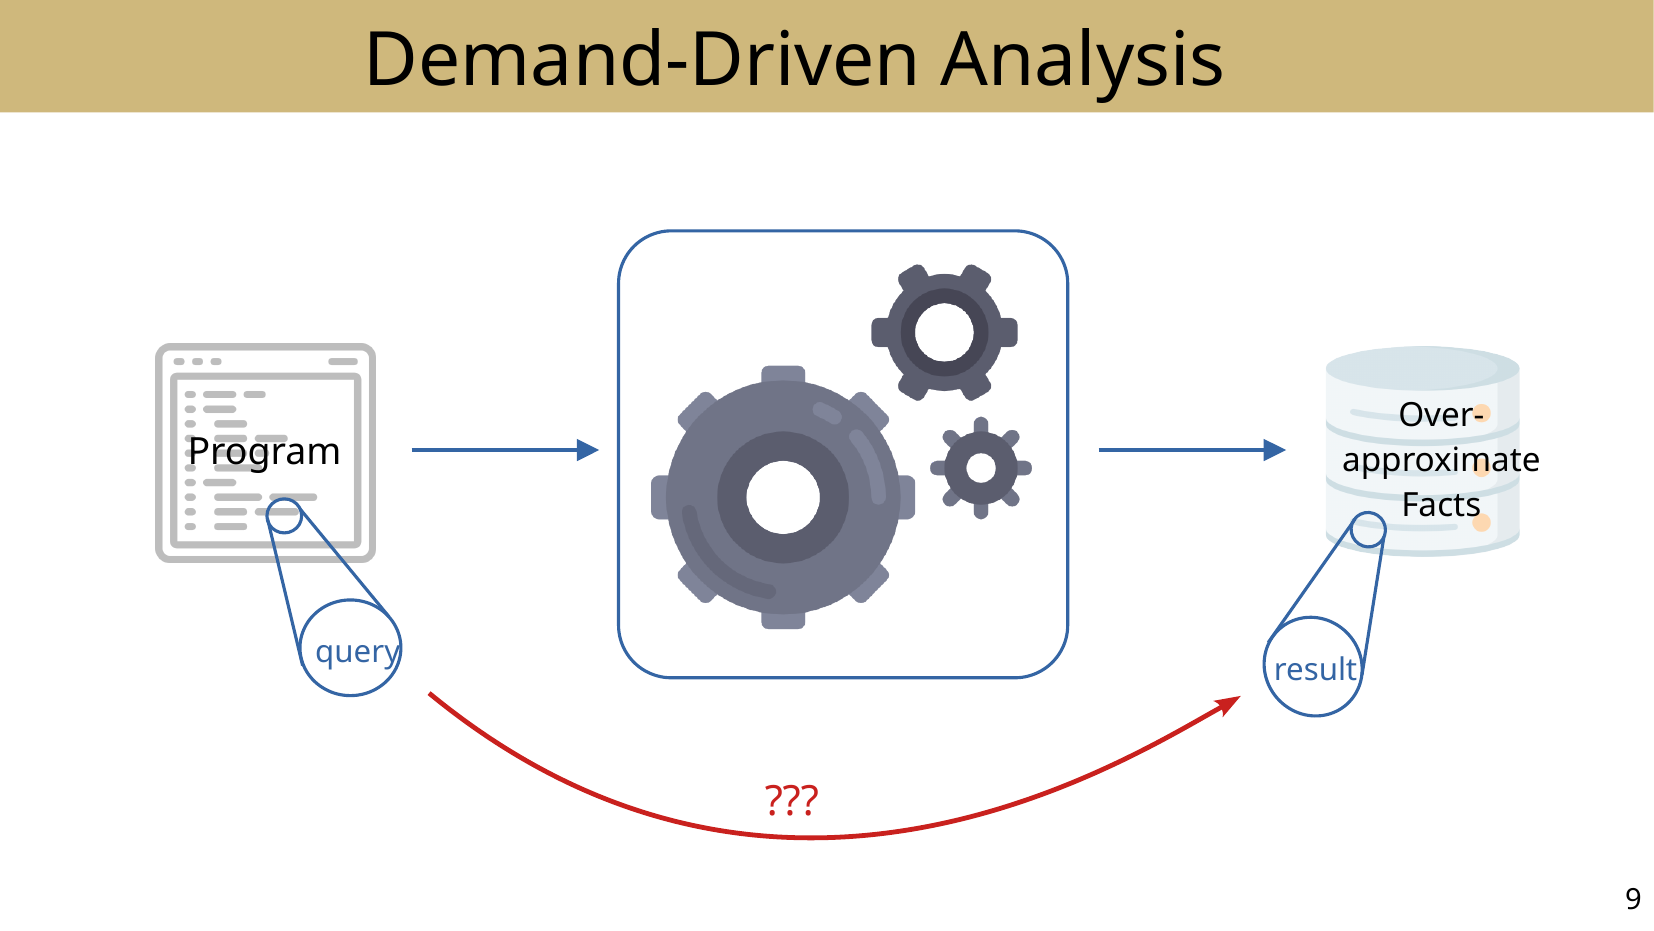

# Demand-Driven Analysis
Program
Over-
approximate
Facts
query
result
???